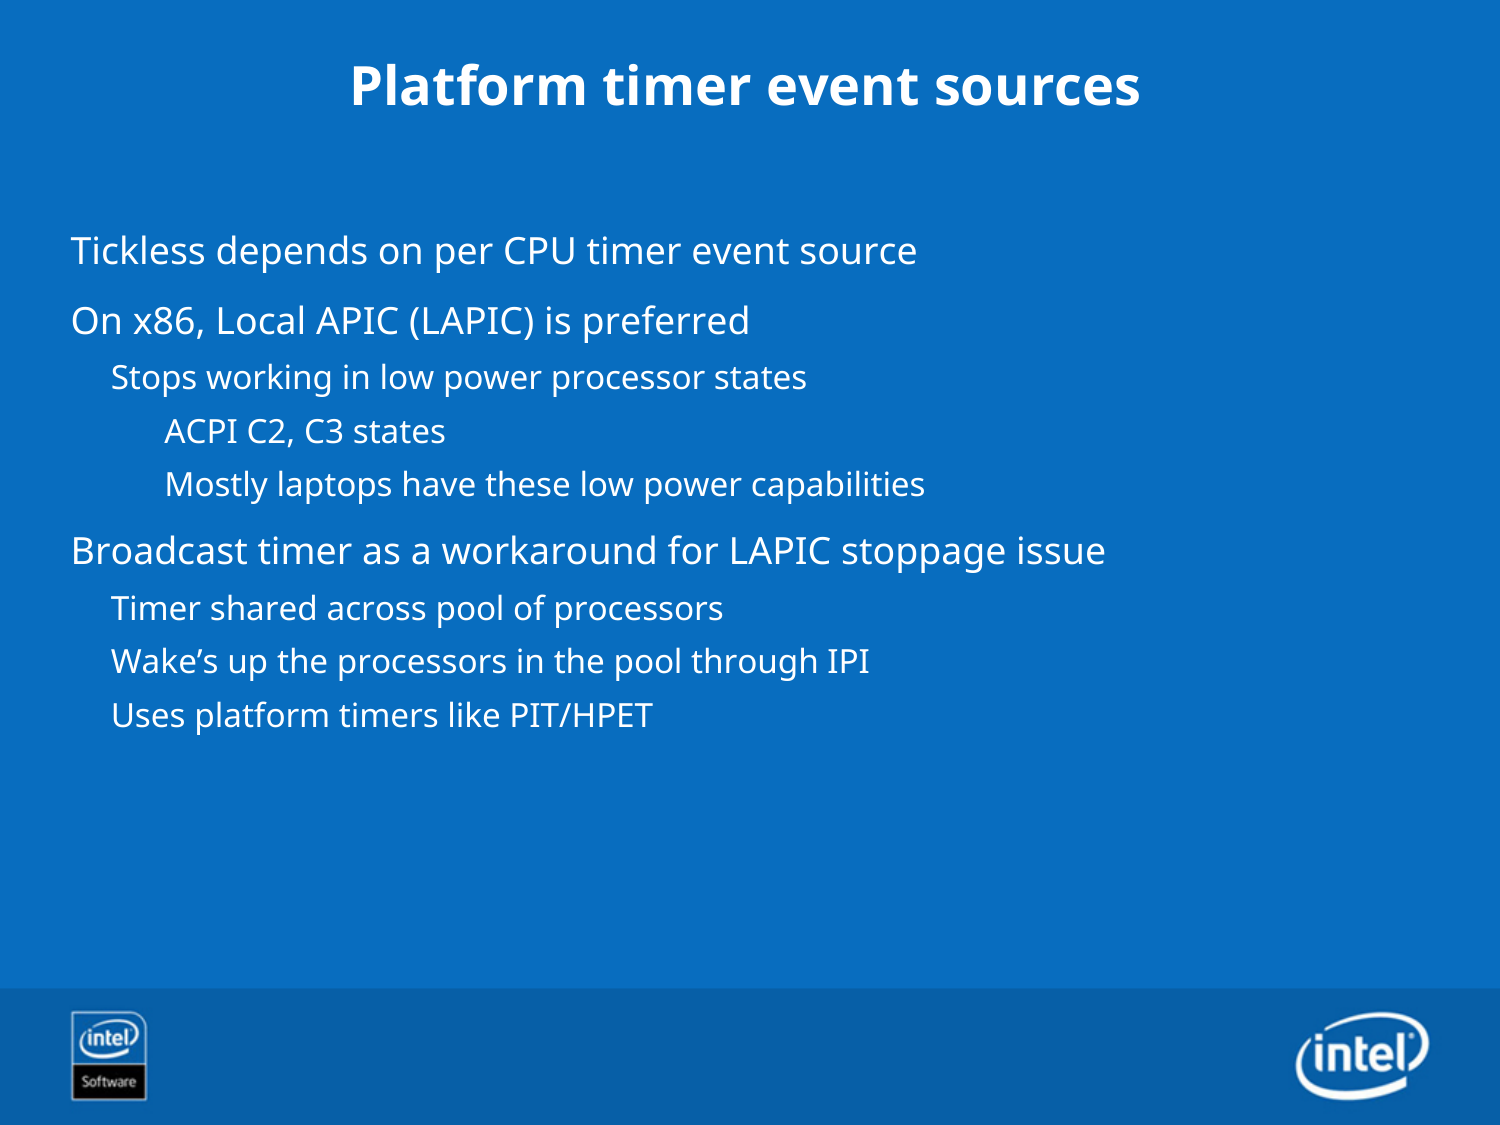

# Platform timer event sources
Tickless depends on per CPU timer event source
On x86, Local APIC (LAPIC) is preferred
Stops working in low power processor states
ACPI C2, C3 states
Mostly laptops have these low power capabilities
Broadcast timer as a workaround for LAPIC stoppage issue
Timer shared across pool of processors
Wake’s up the processors in the pool through IPI
Uses platform timers like PIT/HPET